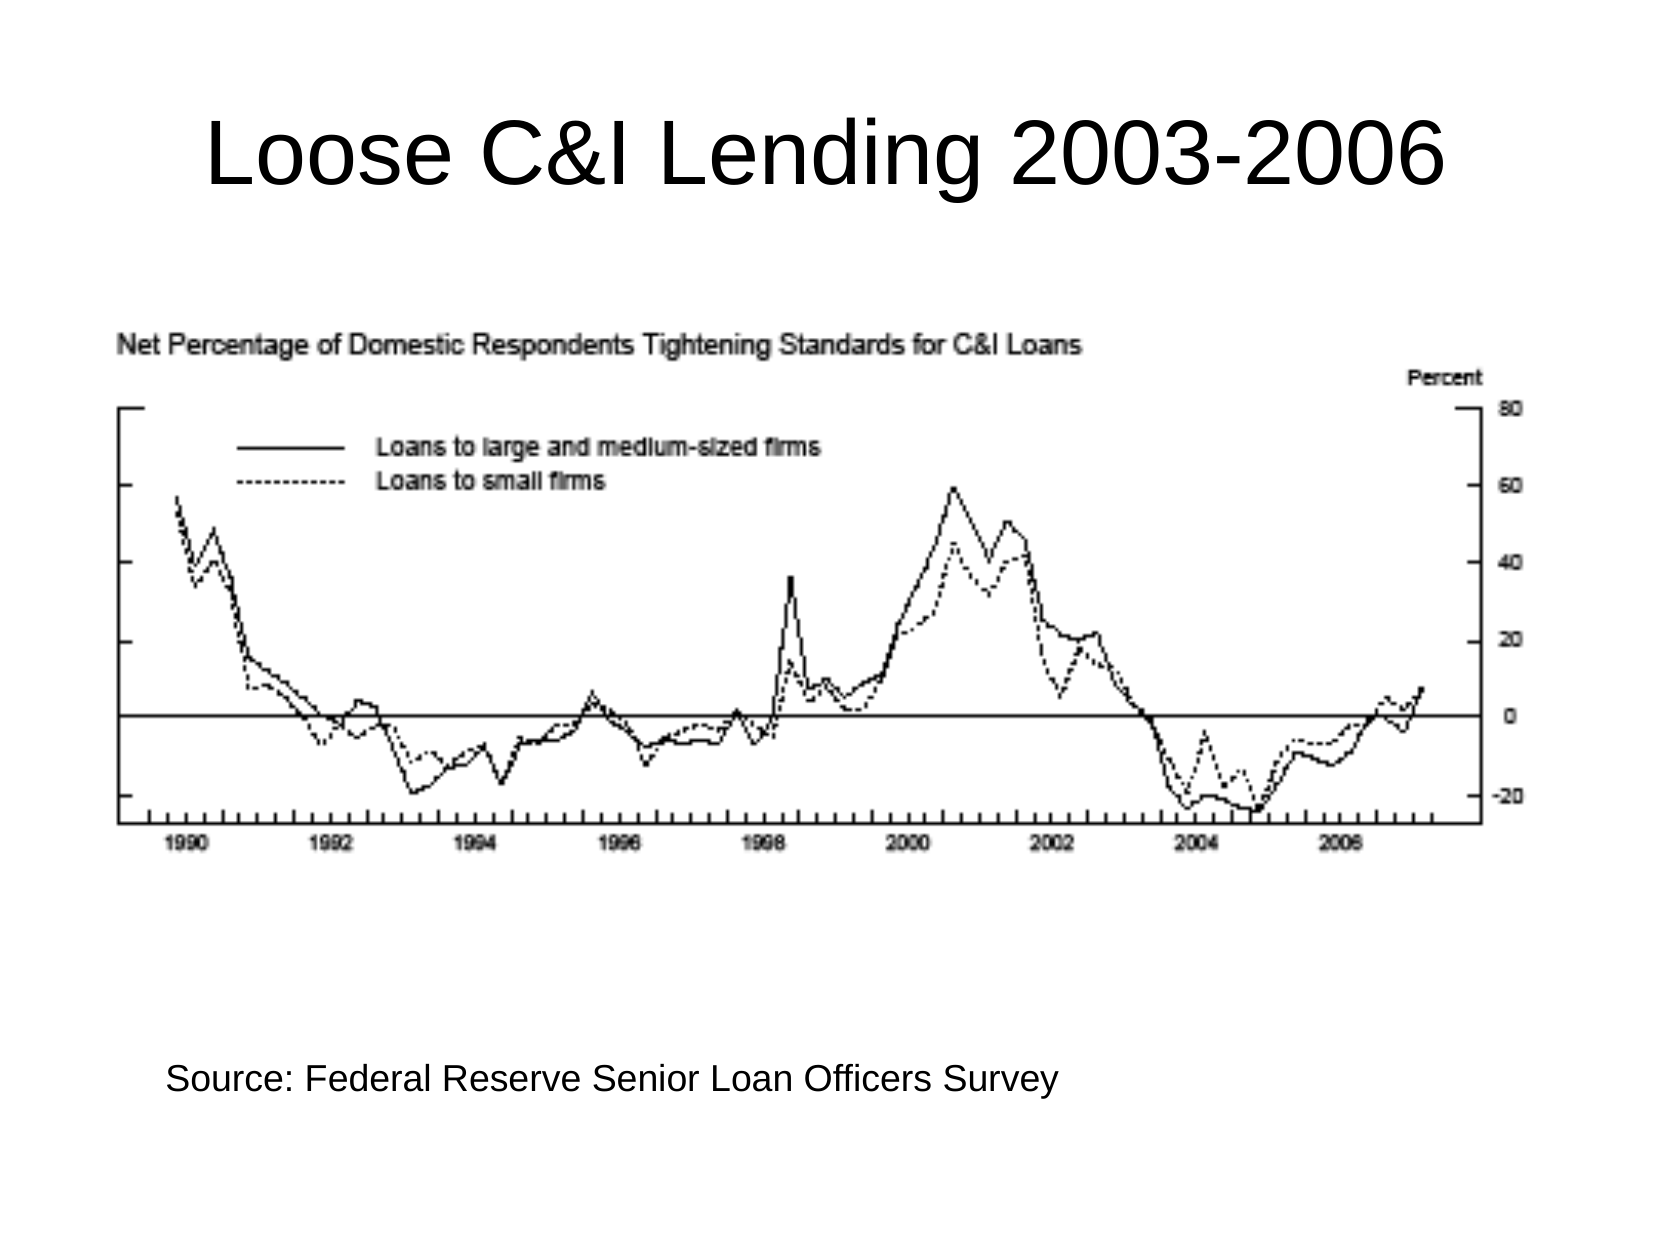

# Loose C&I Lending 2003-2006
Source: Federal Reserve Senior Loan Officers Survey